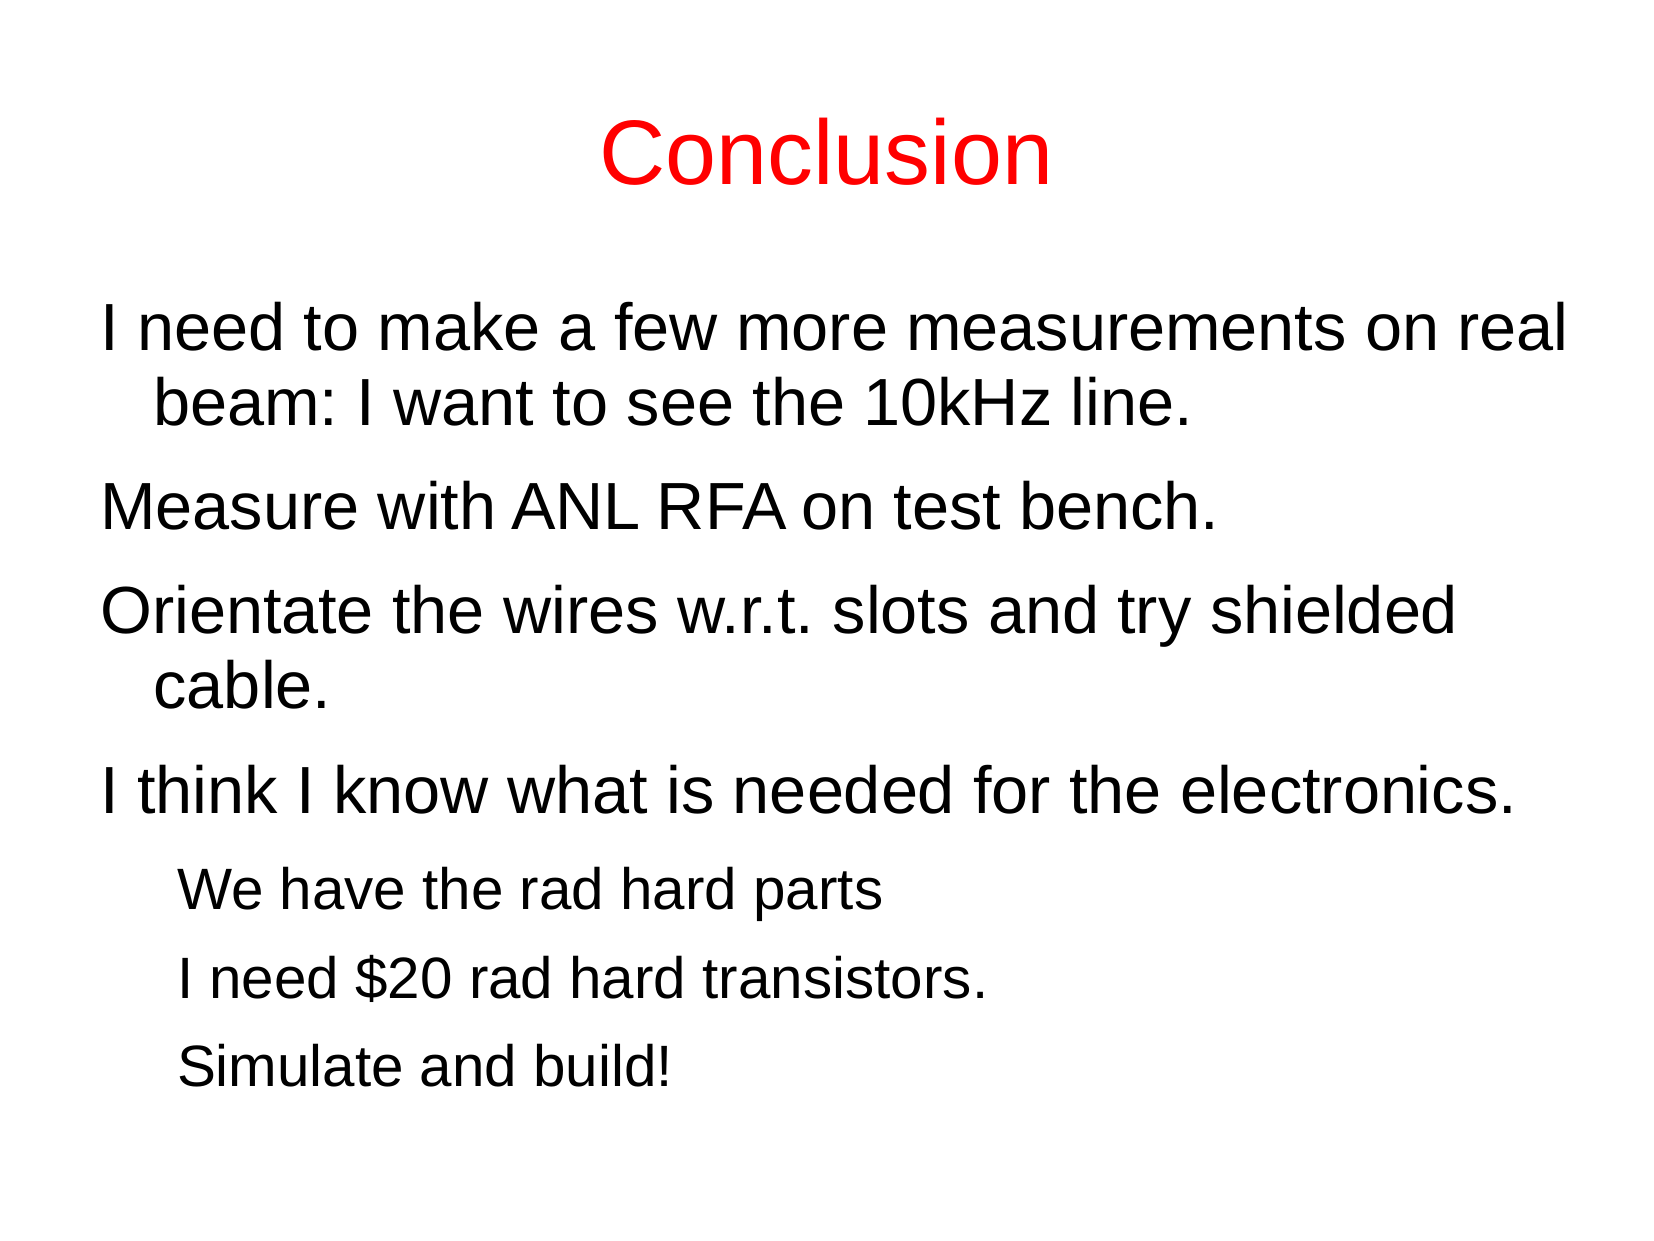

# Conclusion
I need to make a few more measurements on real beam: I want to see the 10kHz line.
Measure with ANL RFA on test bench.
Orientate the wires w.r.t. slots and try shielded cable.
I think I know what is needed for the electronics.
We have the rad hard parts
I need $20 rad hard transistors.
Simulate and build!